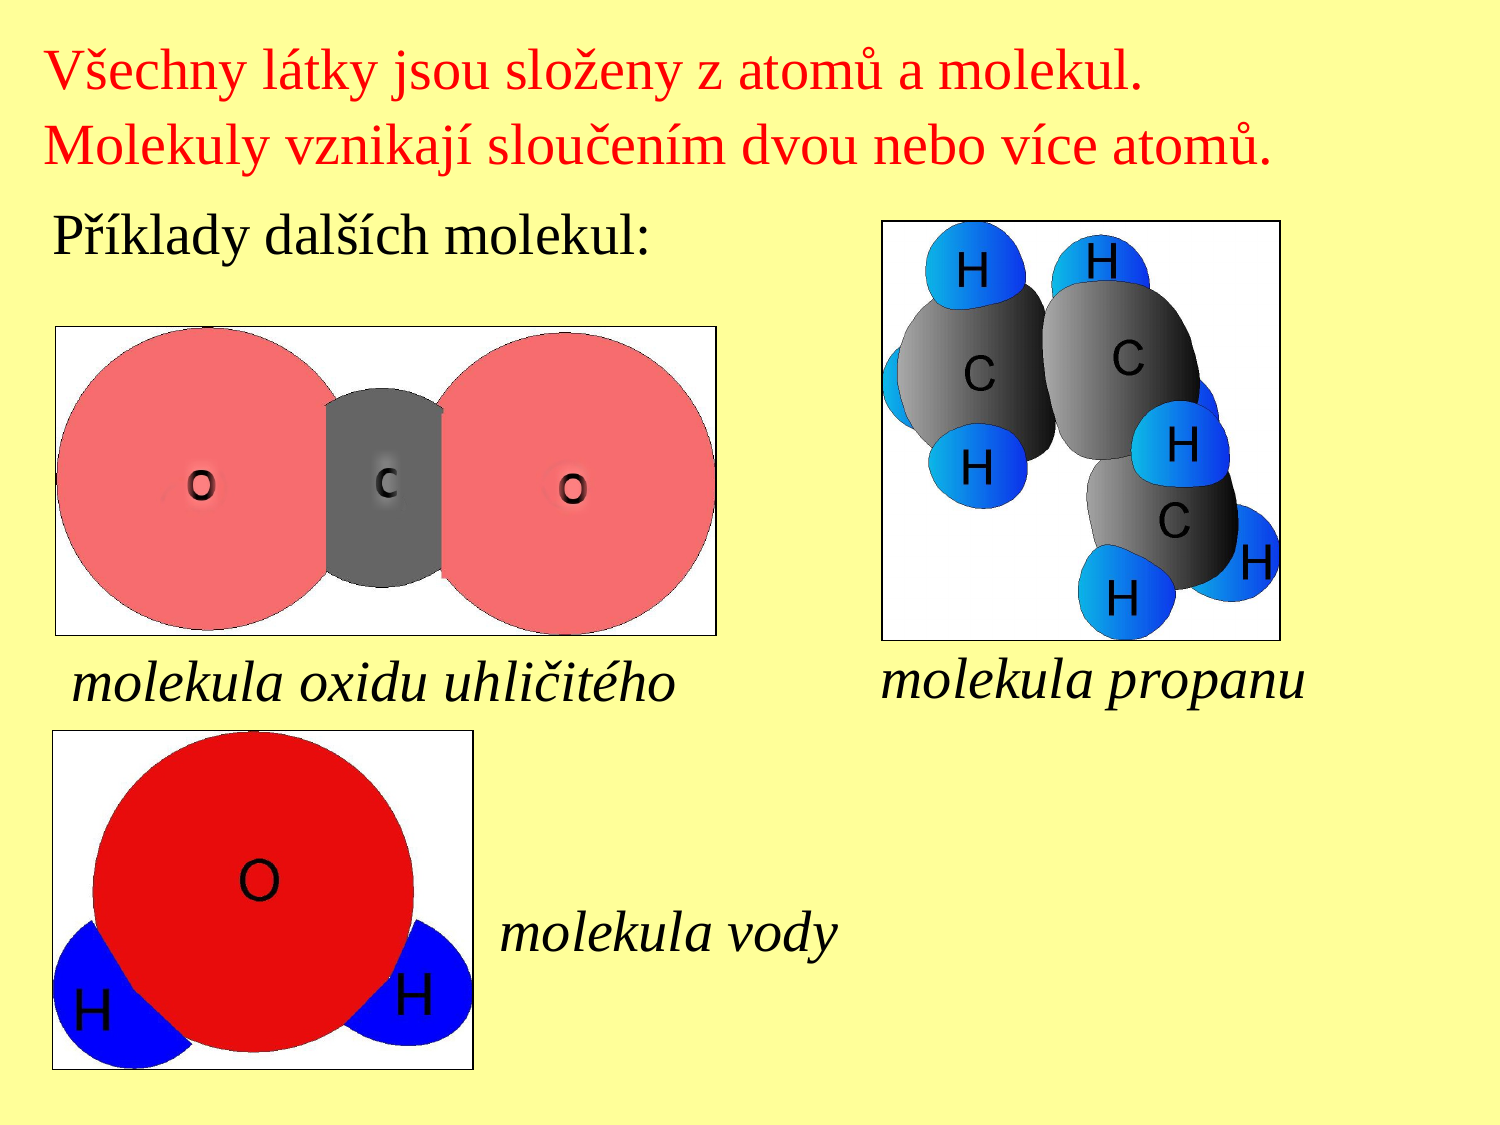

Všechny látky jsou složeny z atomů a molekul.
Molekuly vznikají sloučením dvou nebo více atomů.
Příklady dalších molekul:
molekula propanu
molekula oxidu uhličitého
molekula vody